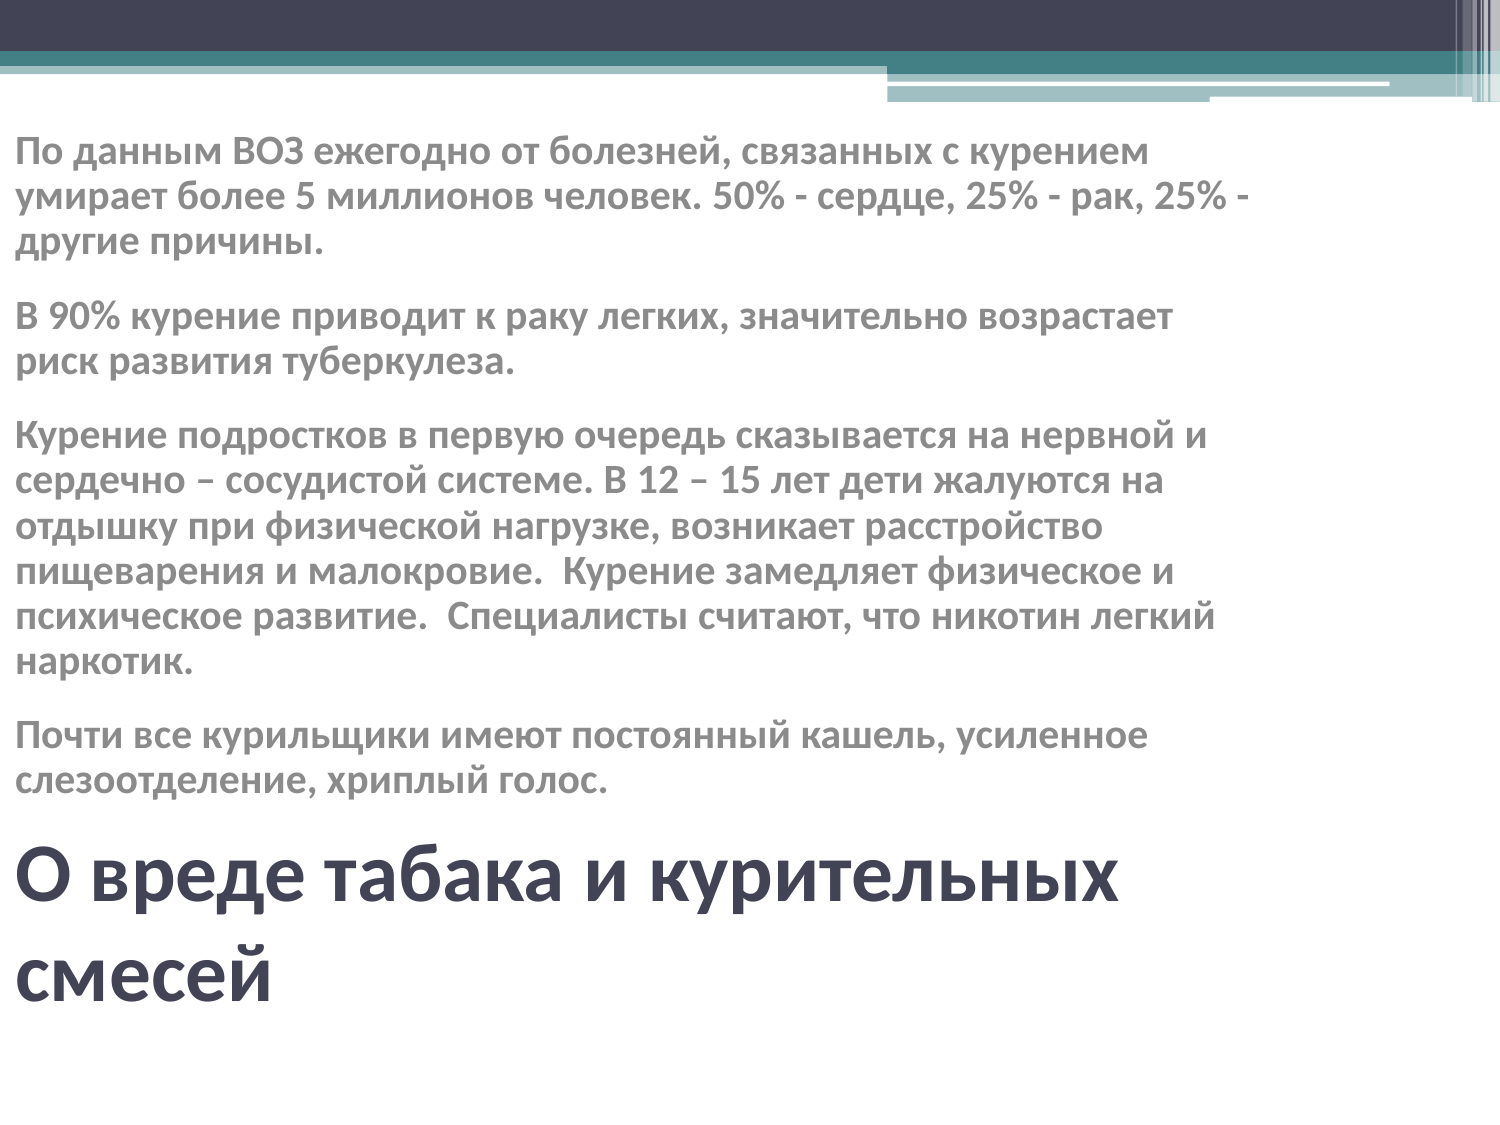

По данным ВОЗ ежегодно от болезней, связанных с курением умирает более 5 миллионов человек. 50% - сердце, 25% - рак, 25% - другие причины.
В 90% курение приводит к раку легких, значительно возрастает риск развития туберкулеза.
Курение подростков в первую очередь сказывается на нервной и сердечно – сосудистой системе. В 12 – 15 лет дети жалуются на отдышку при физической нагрузке, возникает расстройство пищеварения и малокровие. Курение замедляет физическое и психическое развитие. Специалисты считают, что никотин легкий наркотик.
Почти все курильщики имеют постоянный кашель, усиленное слезоотделение, хриплый голос.
# О вреде табака и курительных смесей